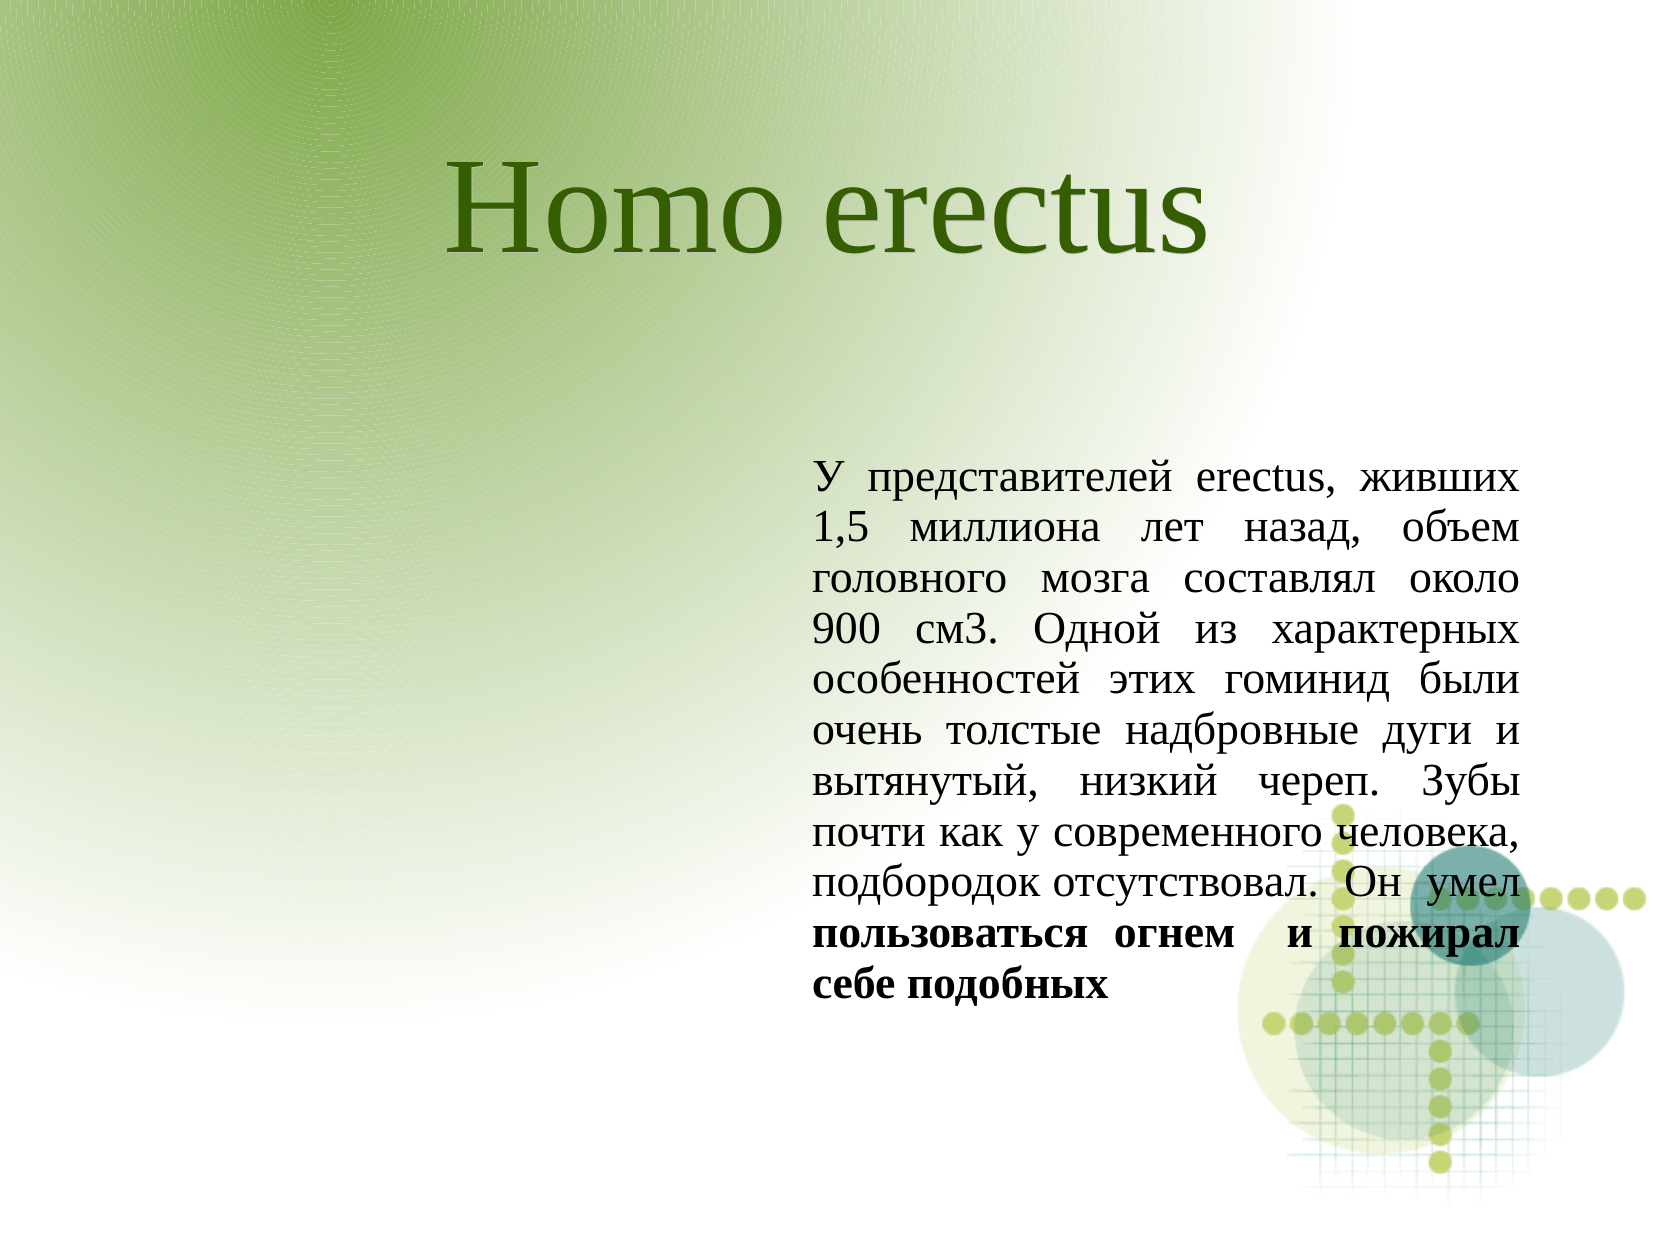

# Homo erectus
У представителей erectus, живших 1,5 миллиона лет назад, объем головного мозга составлял около 900 см3. Одной из характерных особенностей этих гоминид были очень толстые надбровные дуги и вытянутый, низкий череп. Зубы почти как у современного человека, подбородок отсутствовал. Он умел пользоваться огнем и пожирал себе подобных